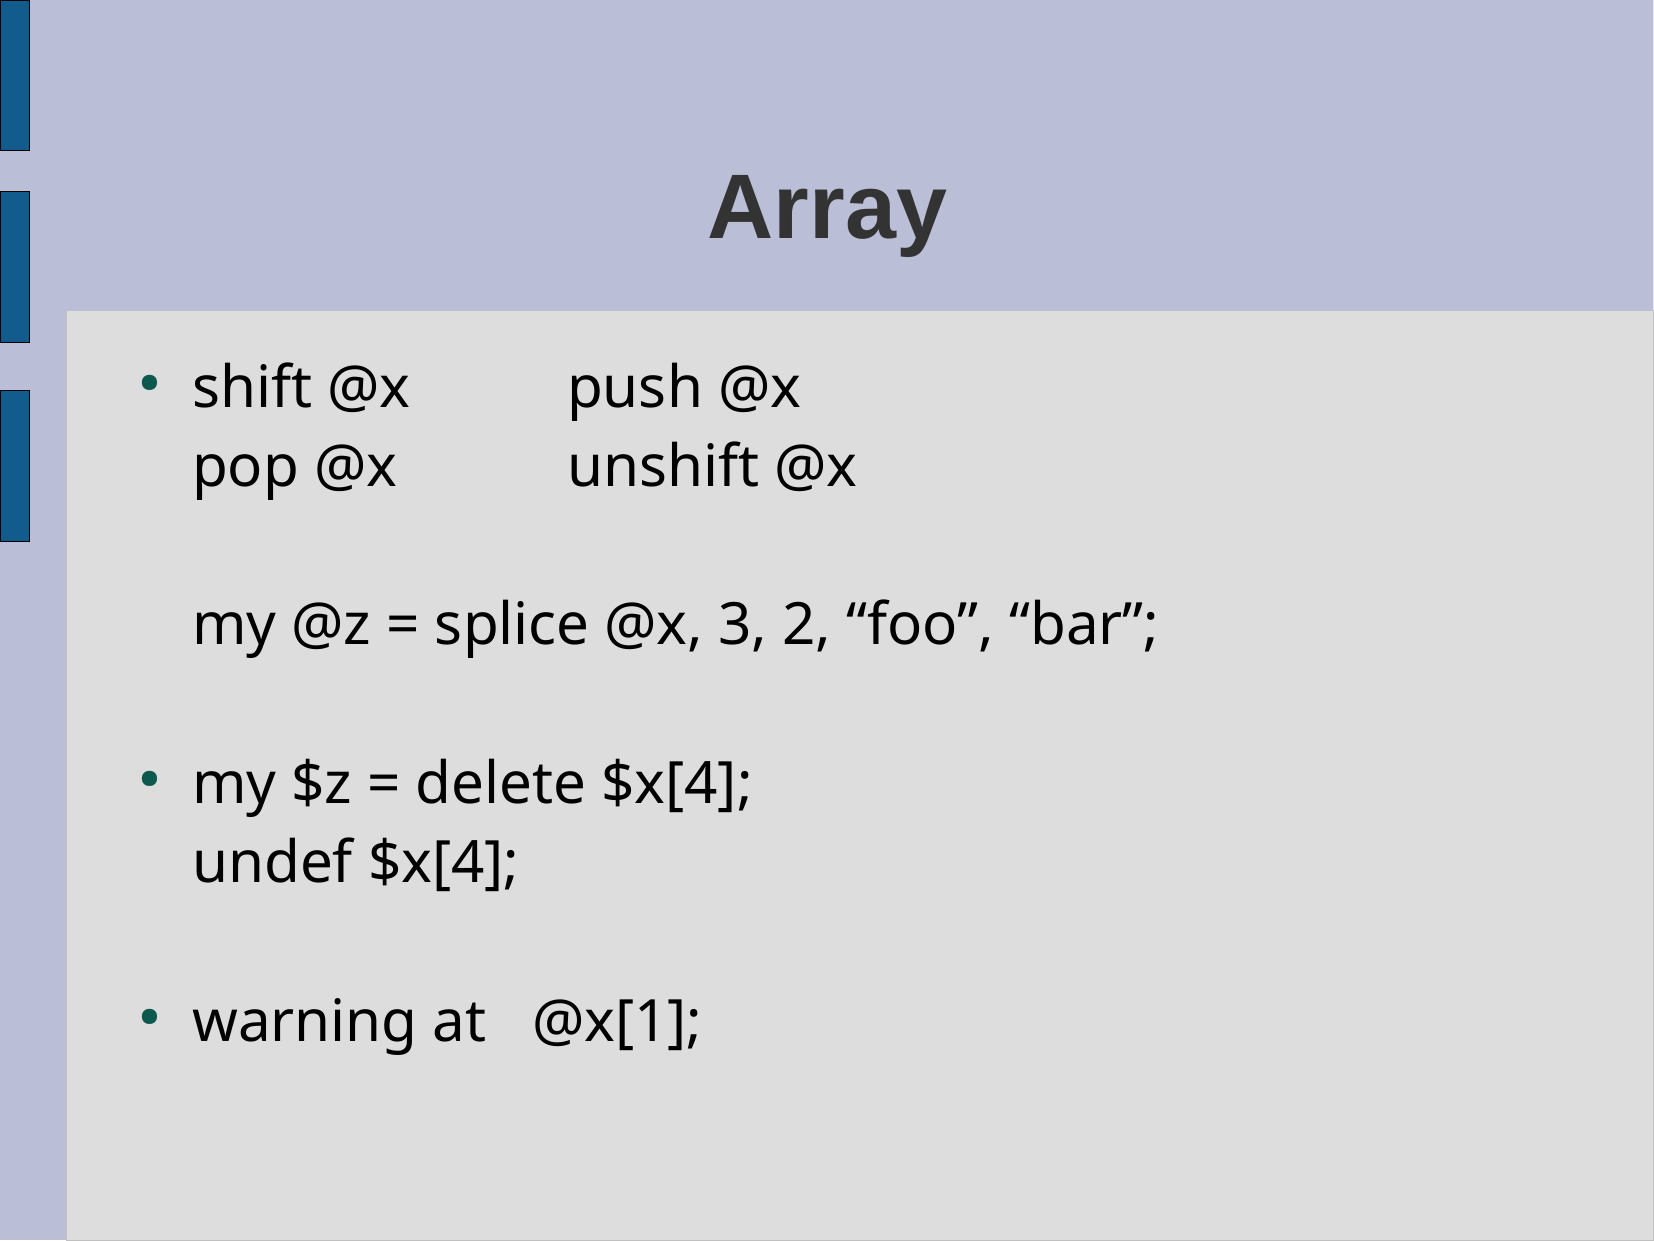

# Array
shift @x			push @x
pop @x			unshift @x
my @z = splice @x, 3, 2, “foo”, “bar”;
my $z = delete $x[4];
undef $x[4];
warning at @x[1];